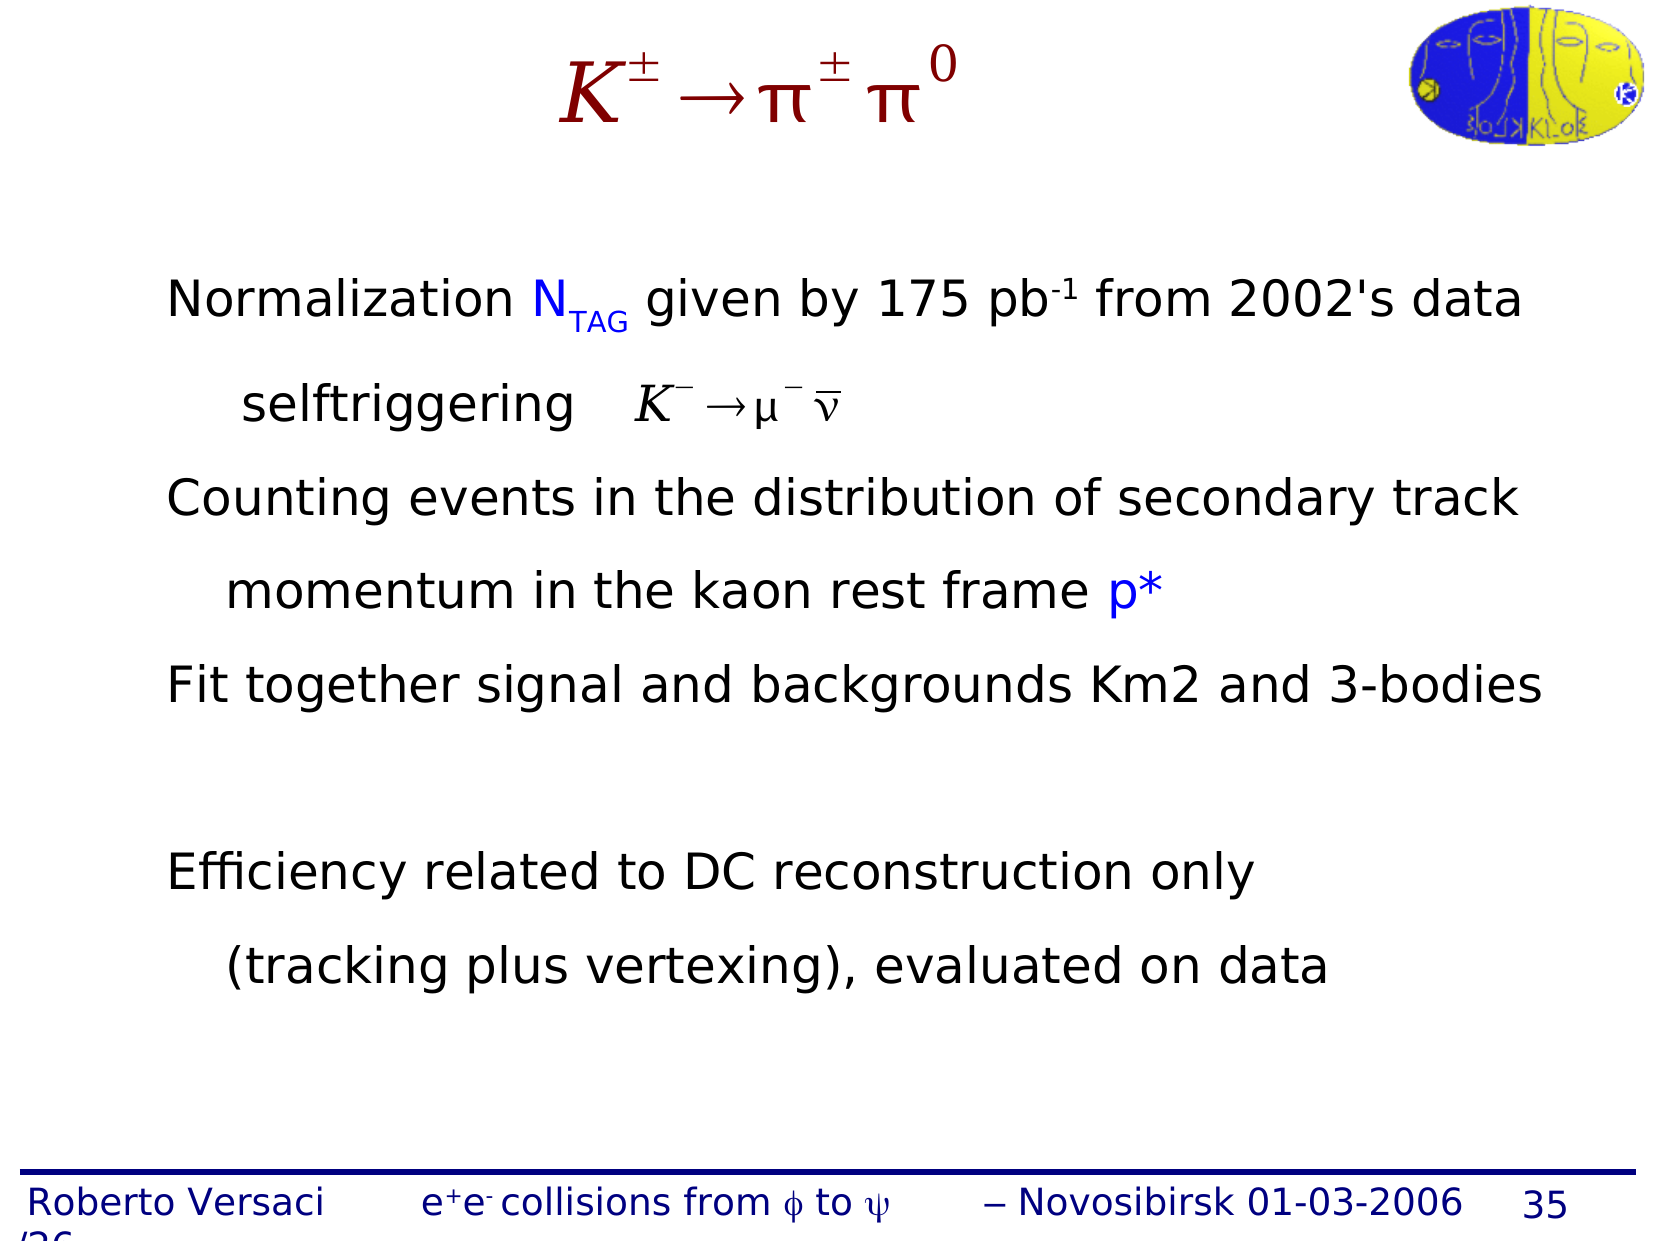

Normalization NTAG given by 175 pb-1 from 2002's data
	 selftriggering
 Counting events in the distribution of secondary track
	momentum in the kaon rest frame p*
 Fit together signal and backgrounds Km2 and 3-bodies
 Efficiency related to DC reconstruction only
	(tracking plus vertexing), evaluated on data
35